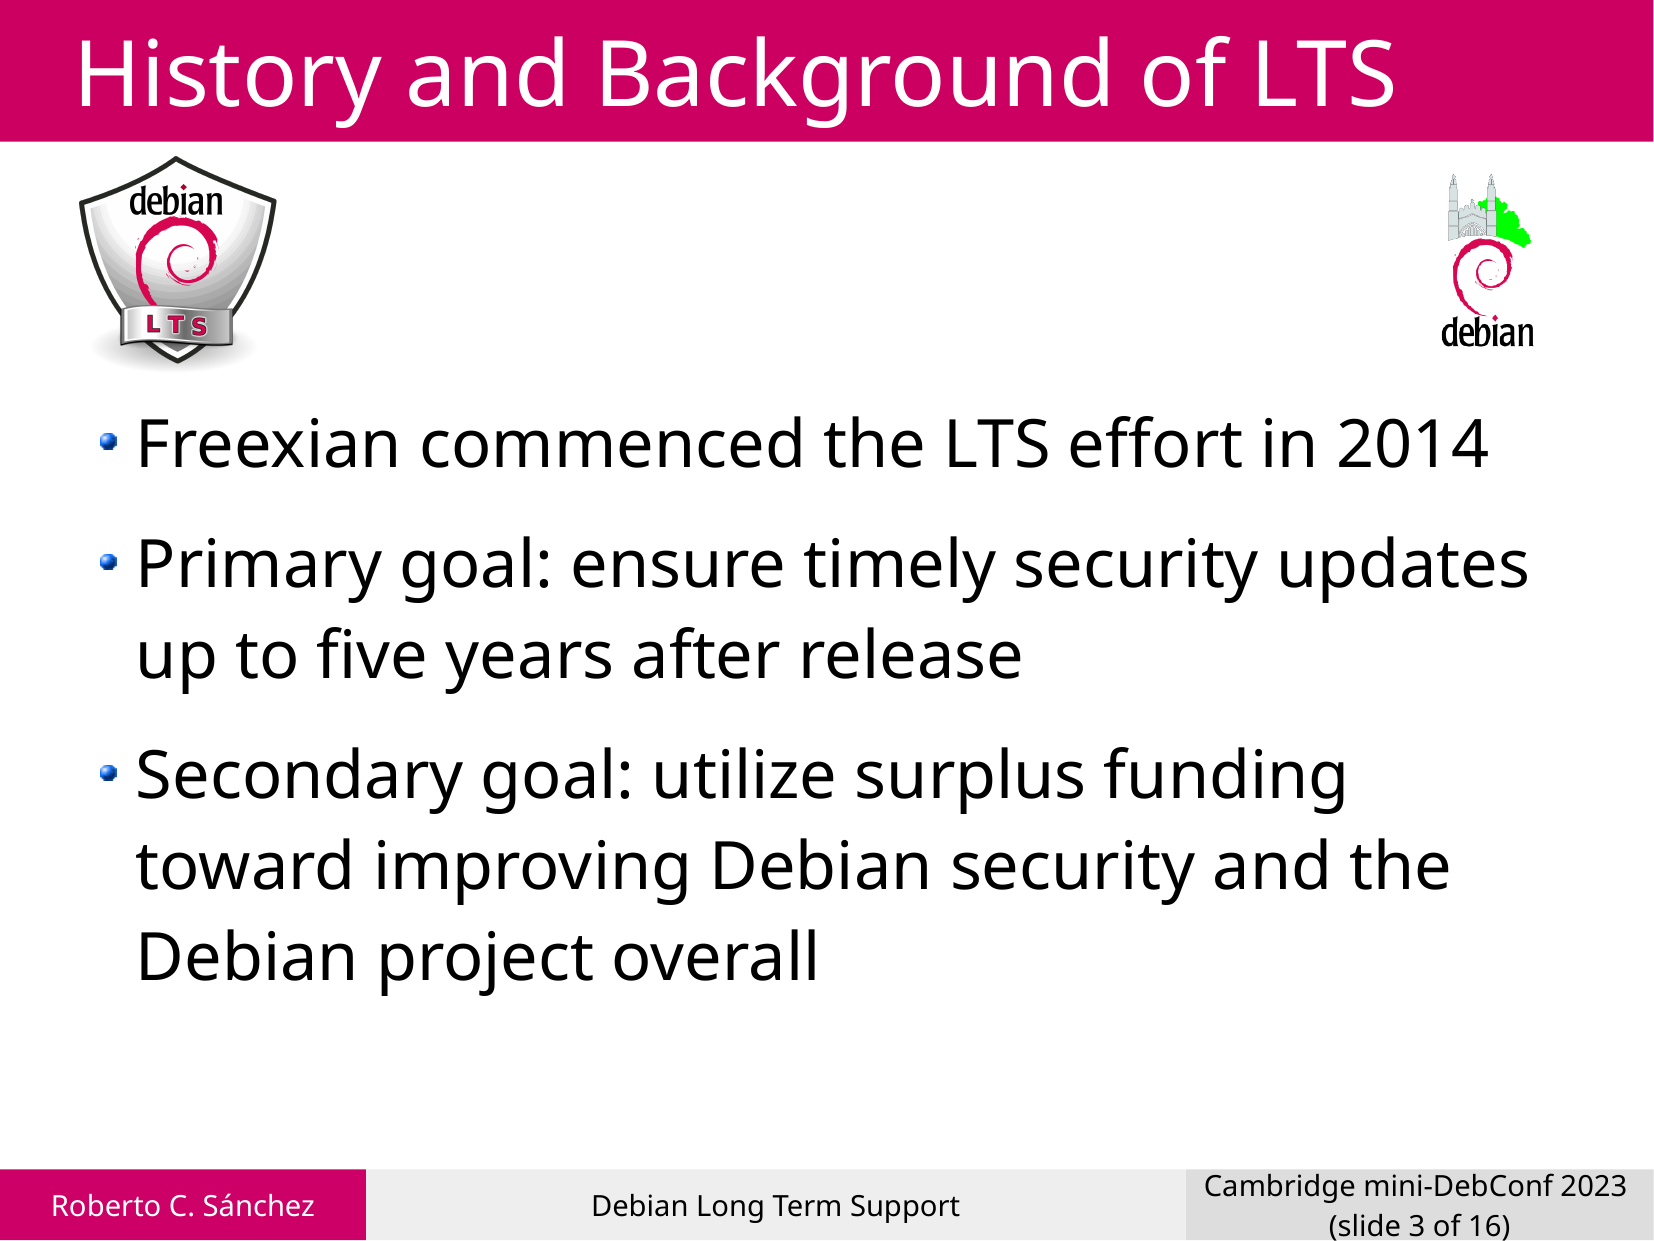

# History and Background of LTS
Freexian commenced the LTS effort in 2014
Primary goal: ensure timely security updates up to five years after release
Secondary goal: utilize surplus funding toward improving Debian security and the Debian project overall
07.08.17
3